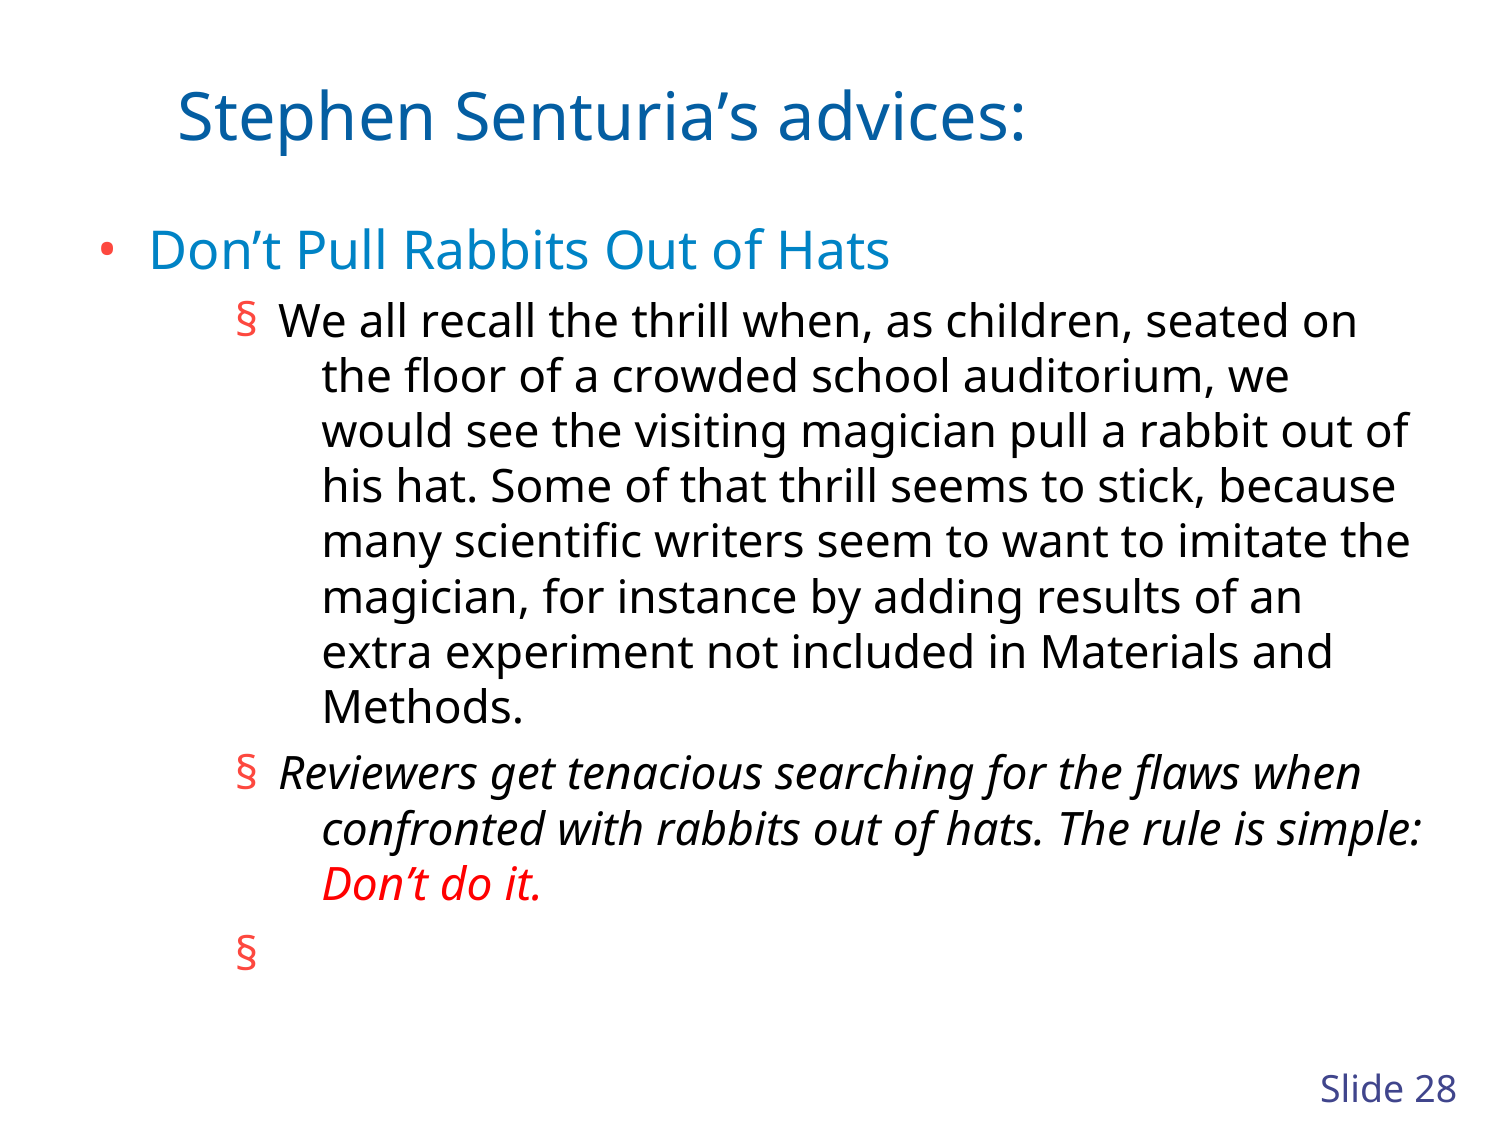

# Stephen Senturia’s advices:
Don’t Pull Rabbits Out of Hats
We all recall the thrill when, as children, seated on the floor of a crowded school auditorium, we would see the visiting magician pull a rabbit out of his hat. Some of that thrill seems to stick, because many scientific writers seem to want to imitate the magician, for instance by adding results of an extra experiment not included in Materials and Methods.
Reviewers get tenacious searching for the flaws when confronted with rabbits out of hats. The rule is simple: Don’t do it.